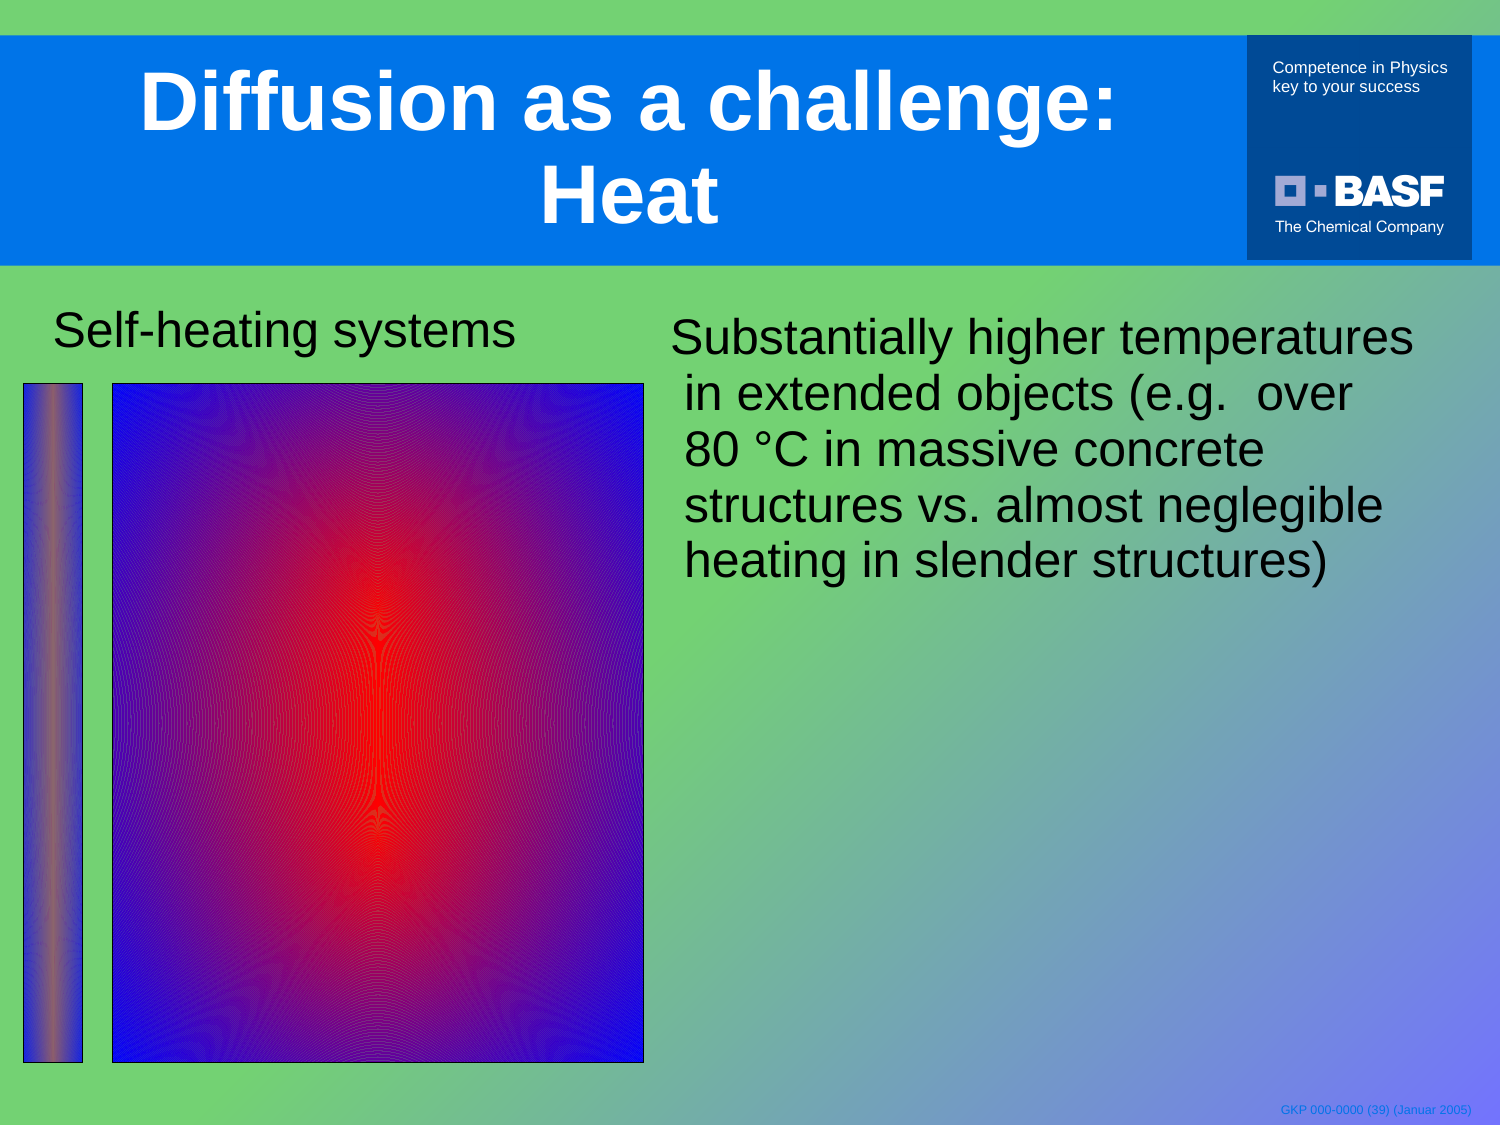

# Diffusion as a challenge: Heat
Self-heating systems
Substantially higher temperatures
 in extended objects (e.g. over
 80 °C in massive concrete
 structures vs. almost neglegible
 heating in slender structures)